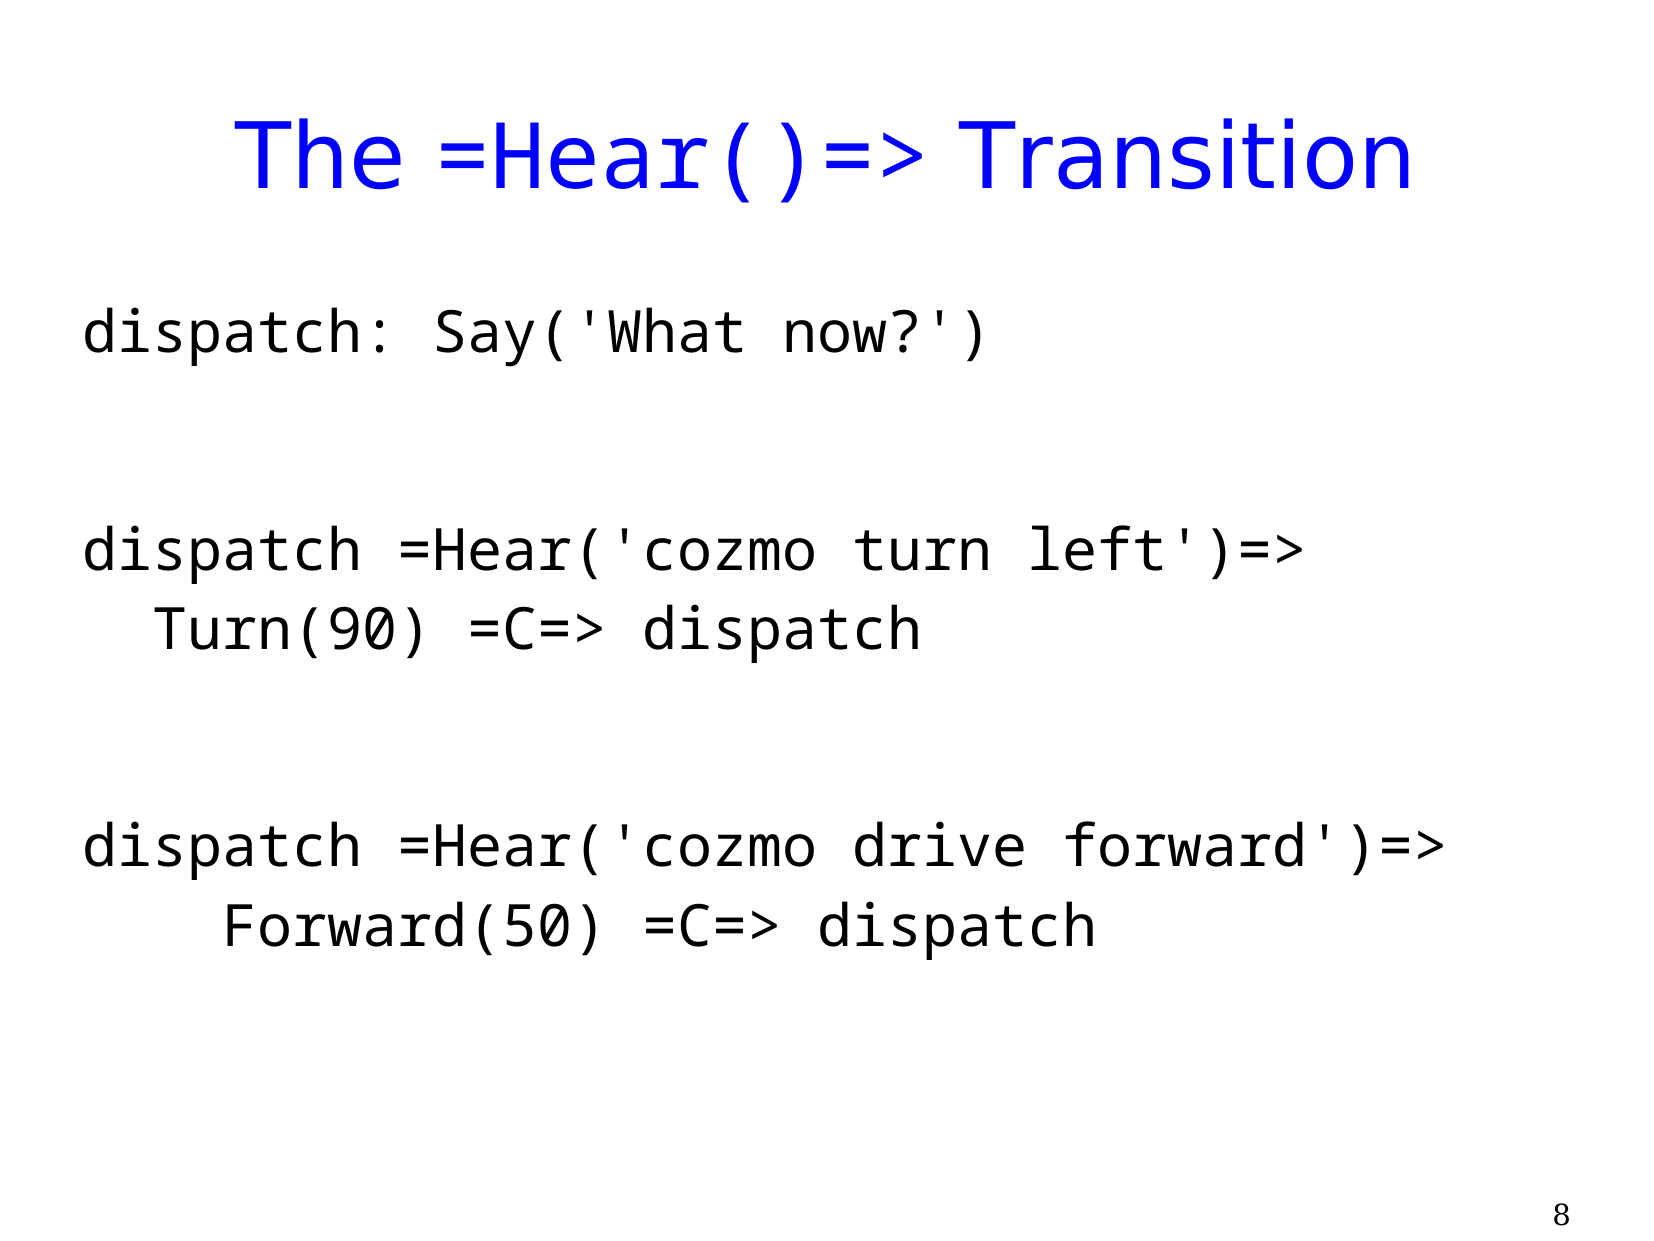

# The =Hear()=> Transition
dispatch: Say('What now?')
dispatch =Hear('cozmo turn left')=>
 Turn(90) =C=> dispatch
dispatch =Hear('cozmo drive forward')=>
 Forward(50) =C=> dispatch
8